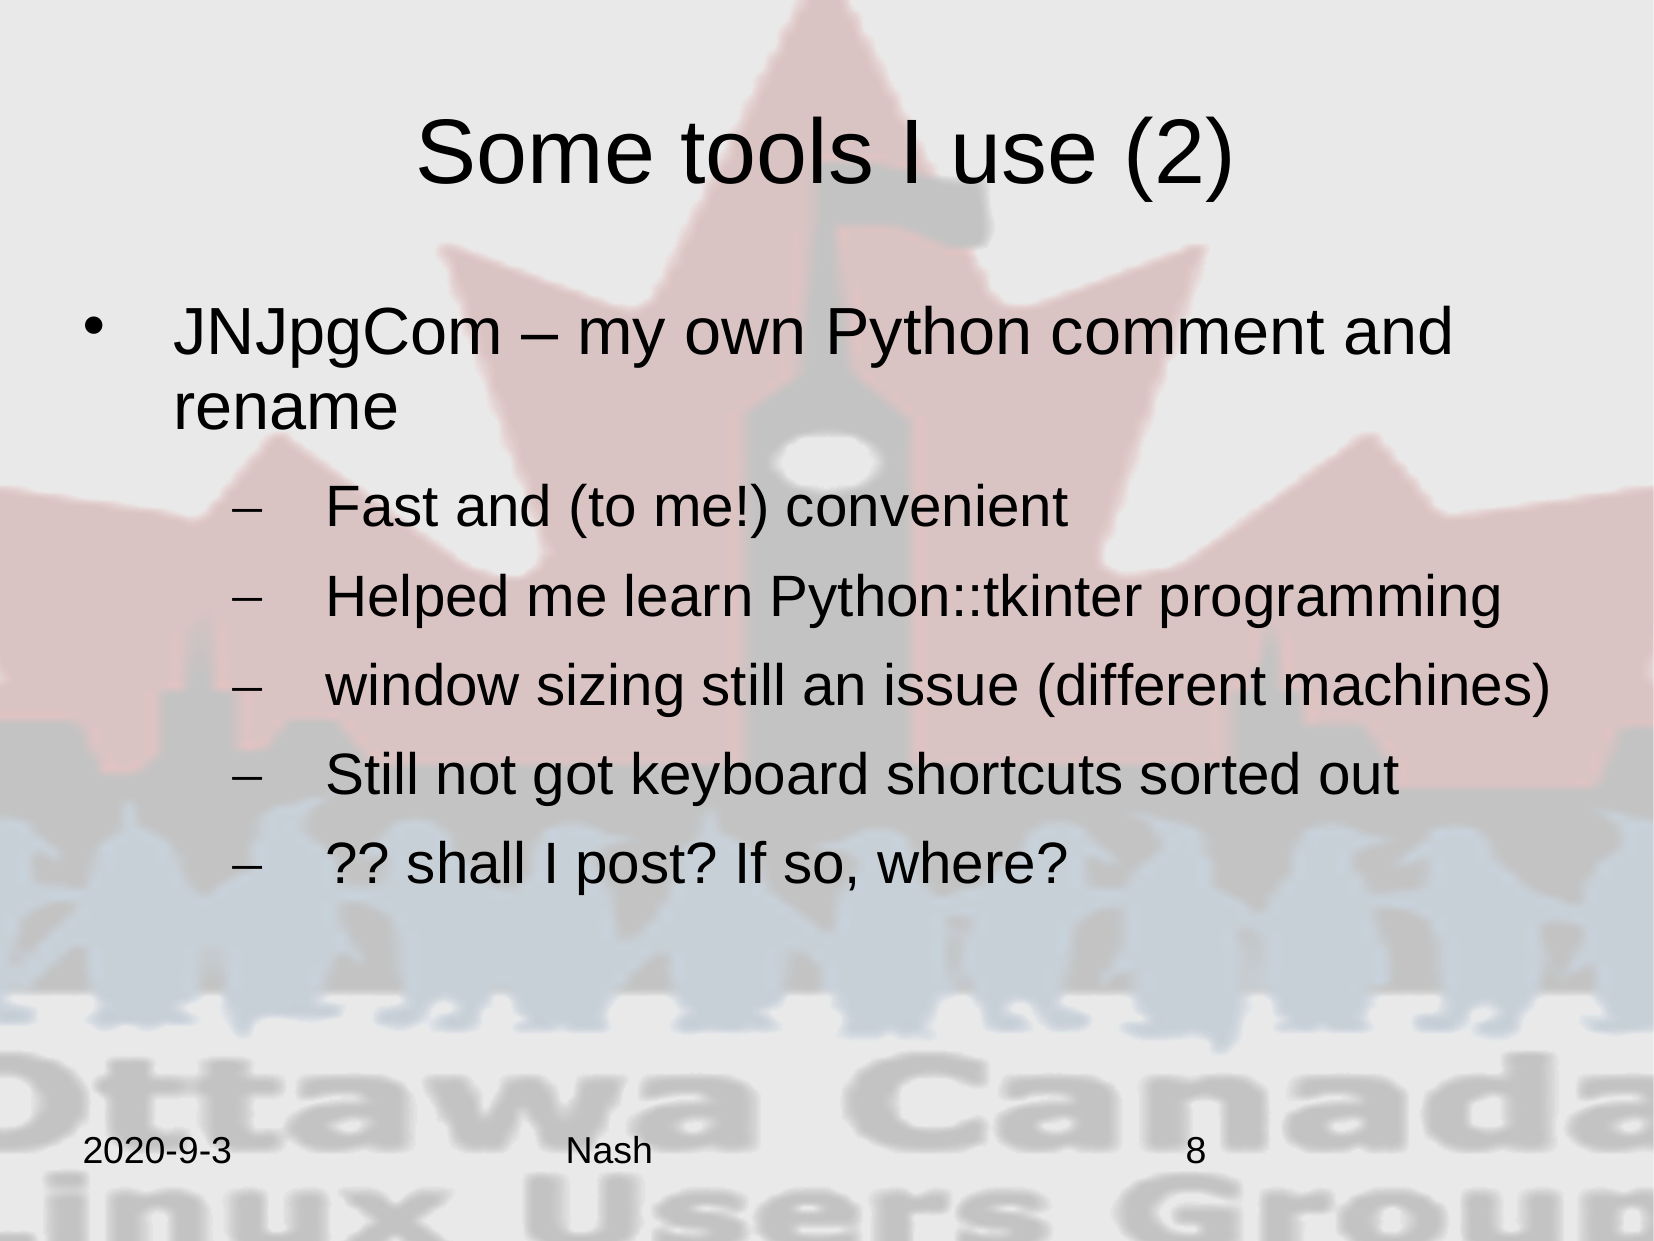

# Some tools I use (2)
JNJpgCom – my own Python comment and rename
Fast and (to me!) convenient
Helped me learn Python::tkinter programming
window sizing still an issue (different machines)
Still not got keyboard shortcuts sorted out
?? shall I post? If so, where?
8